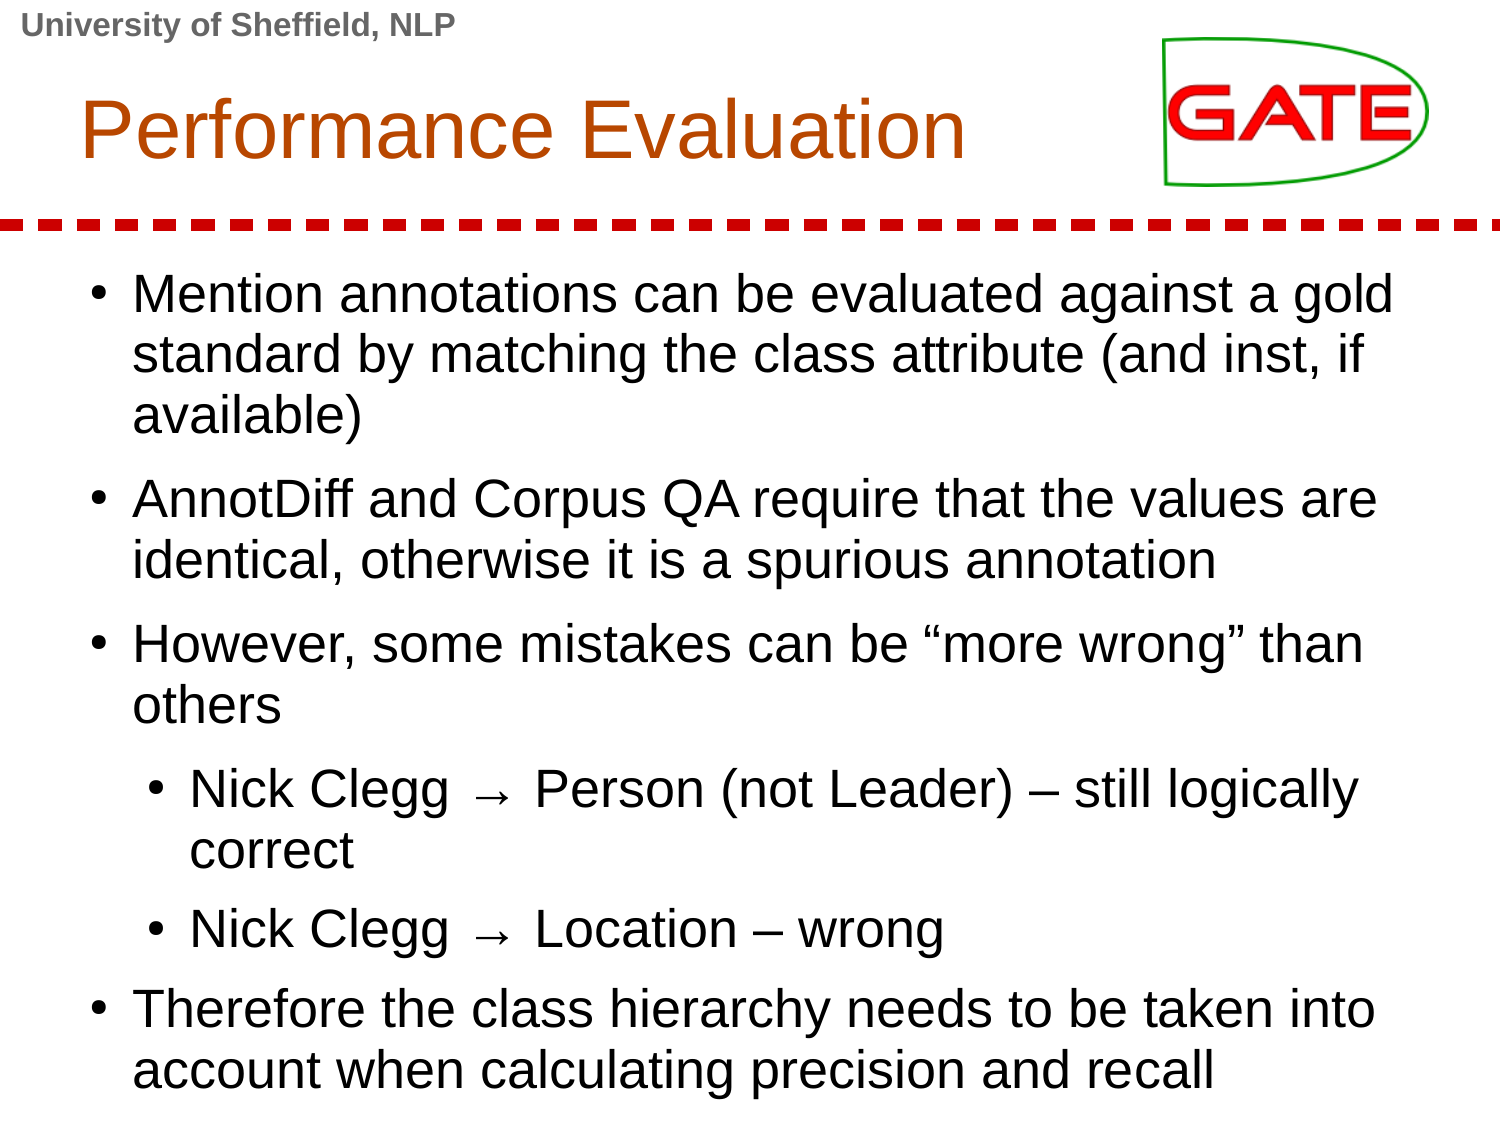

# Performance Evaluation
Mention annotations can be evaluated against a gold standard by matching the class attribute (and inst, if available)
AnnotDiff and Corpus QA require that the values are identical, otherwise it is a spurious annotation
However, some mistakes can be “more wrong” than others
Nick Clegg → Person (not Leader) – still logically correct
Nick Clegg → Location – wrong
Therefore the class hierarchy needs to be taken into account when calculating precision and recall